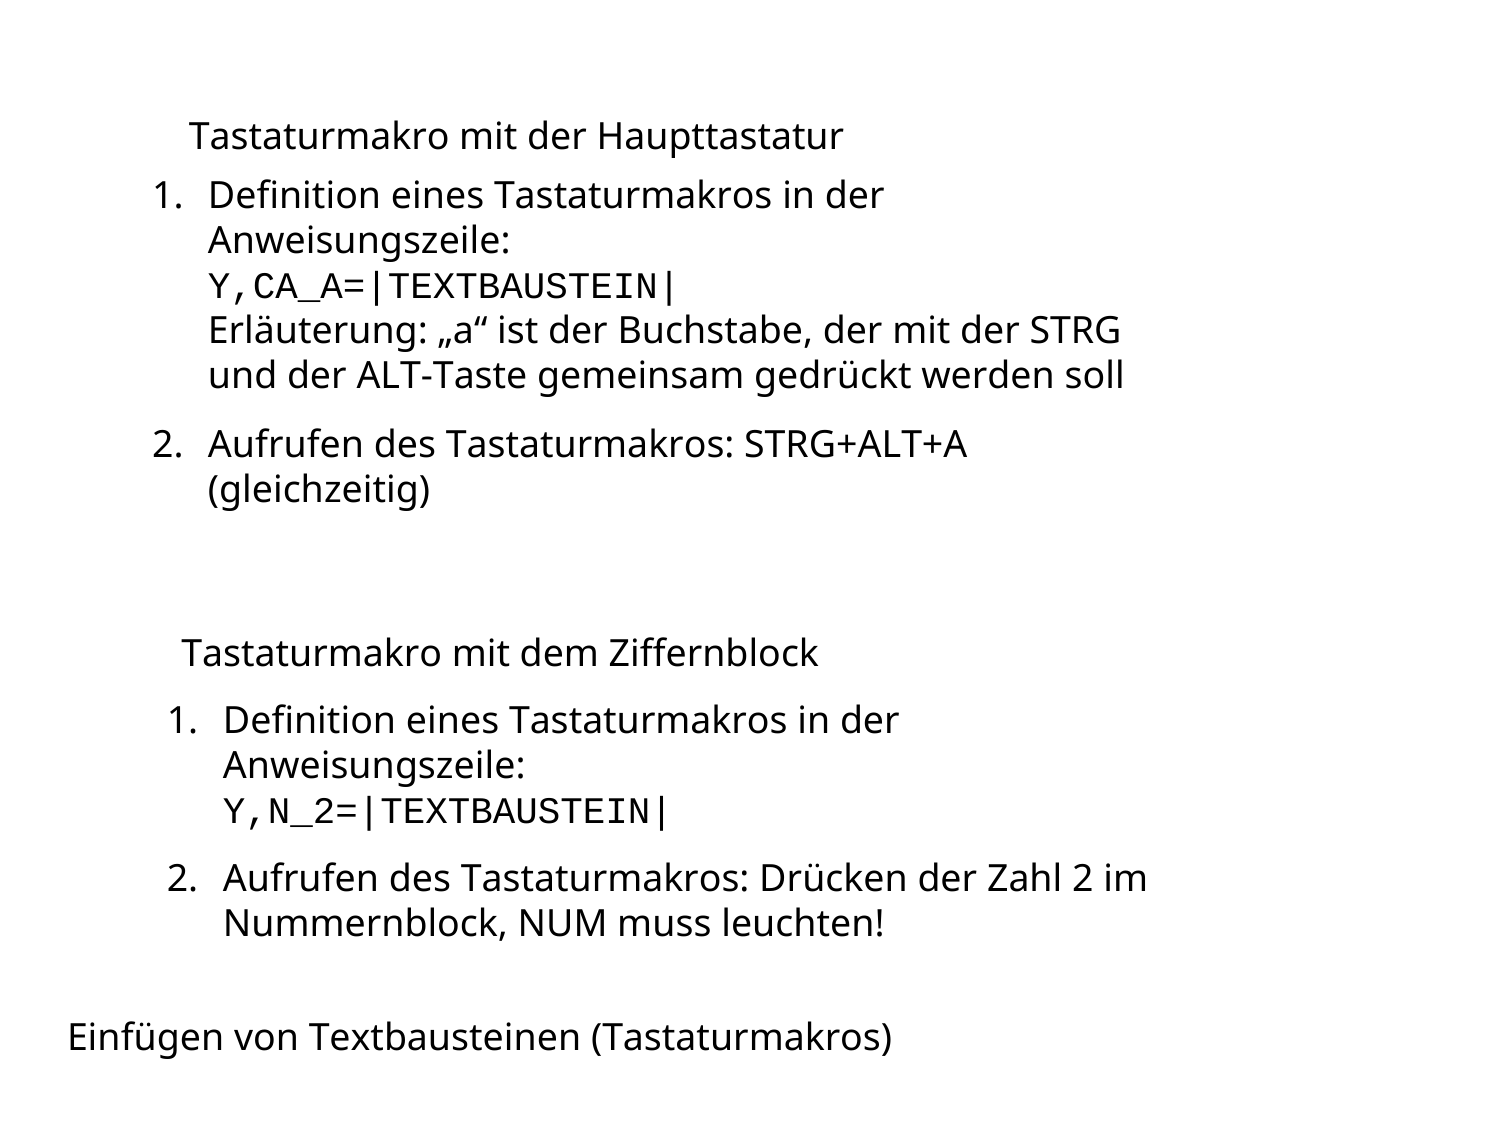

Tastaturmakro mit der Haupttastatur
Definition eines Tastaturmakros in der Anweisungszeile:
Y,CA_A=|TEXTBAUSTEIN|
Erläuterung: „a“ ist der Buchstabe, der mit der STRG und der ALT-Taste gemeinsam gedrückt werden soll
Aufrufen des Tastaturmakros: STRG+ALT+A (gleichzeitig)
Tastaturmakro mit dem Ziffernblock
Definition eines Tastaturmakros in der Anweisungszeile:
Y,N_2=|TEXTBAUSTEIN|
Aufrufen des Tastaturmakros: Drücken der Zahl 2 im Nummernblock, NUM muss leuchten!
Einfügen von Textbausteinen (Tastaturmakros)